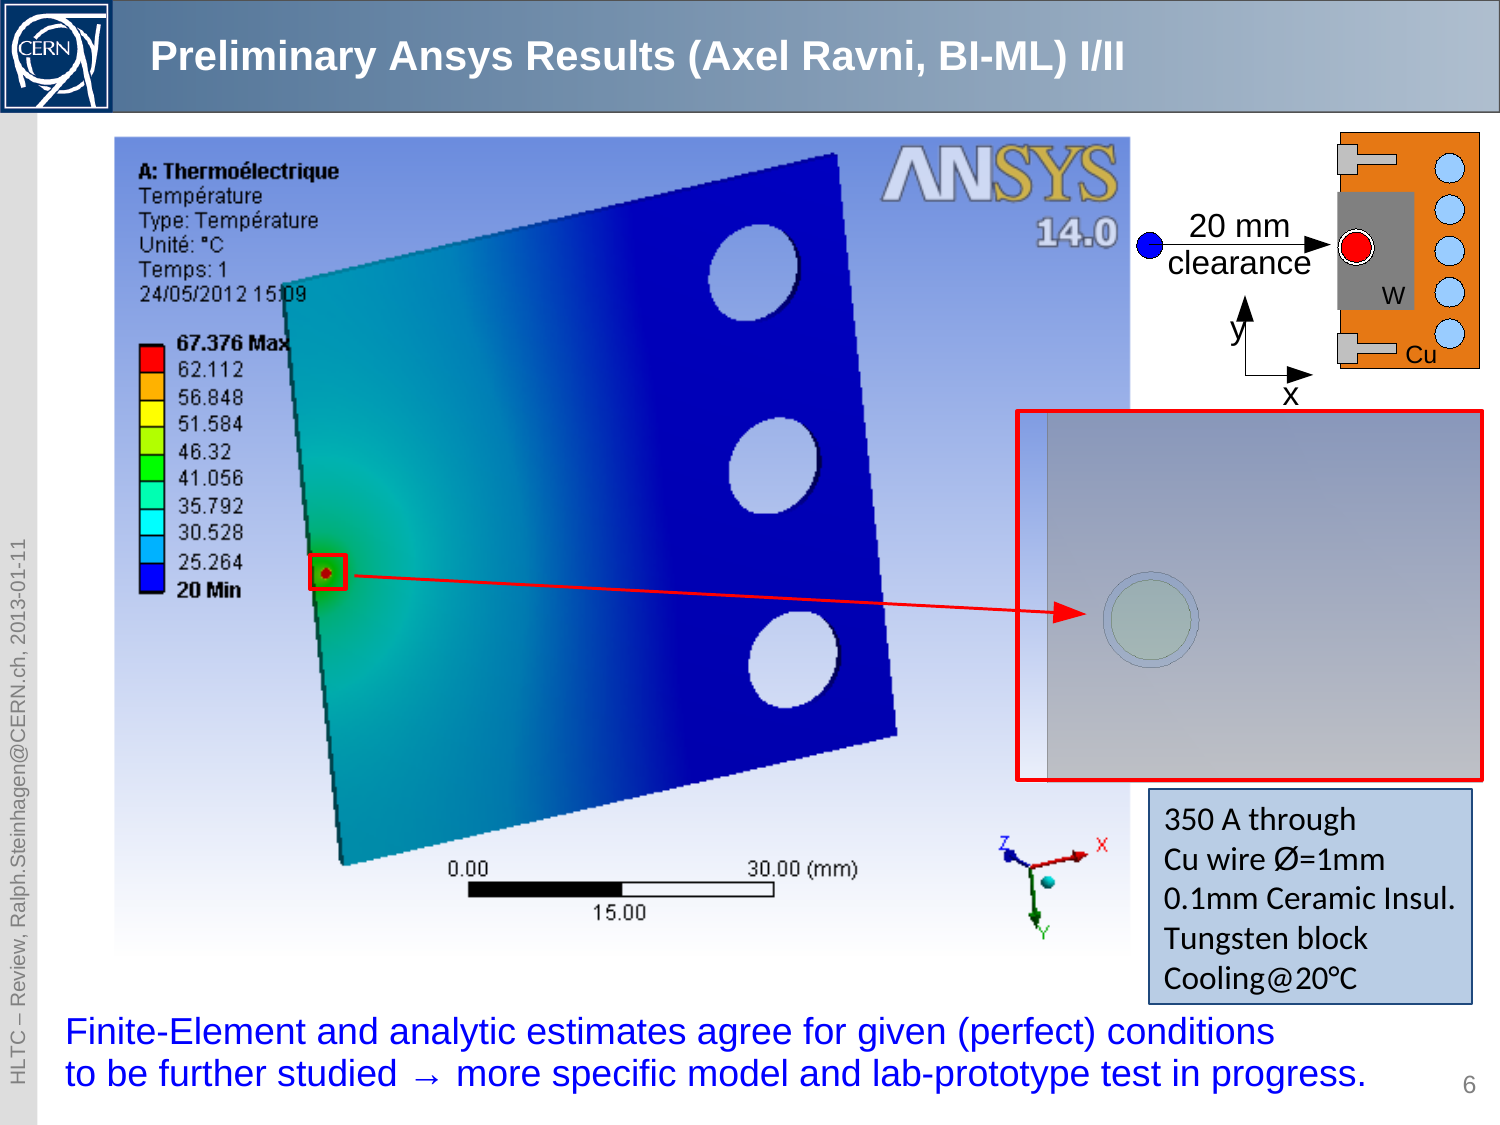

# Preliminary Ansys Results (Axel Ravni, BI-ML) I/II
20 mm
clearance
W
y
x
Cu
350 A through
Cu wire Ø=1mm
0.1mm Ceramic Insul.
Tungsten block
Cooling@20°C
Finite-Element and analytic estimates agree for given (perfect) conditions
to be further studied → more specific model and lab-prototype test in progress.